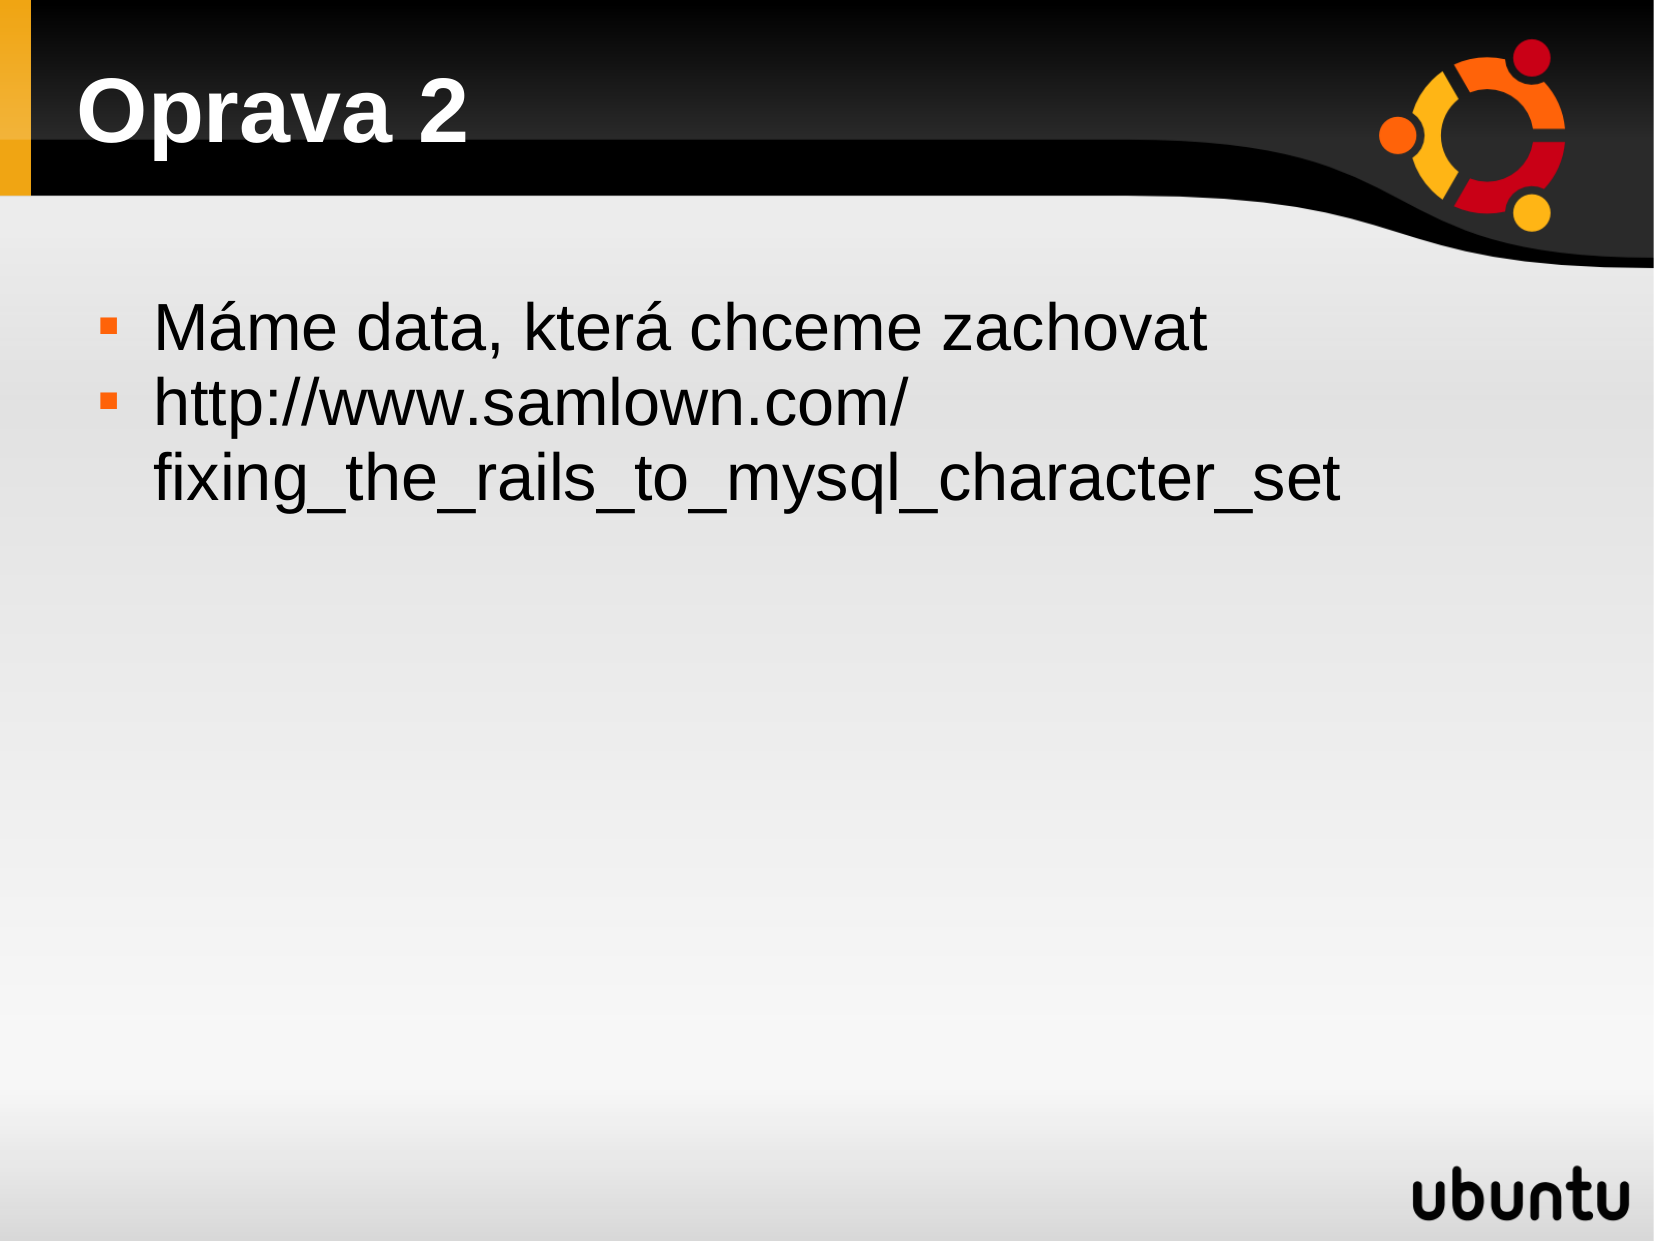

# Oprava 2
Máme data, která chceme zachovat
http://www.samlown.com/fixing_the_rails_to_mysql_character_set